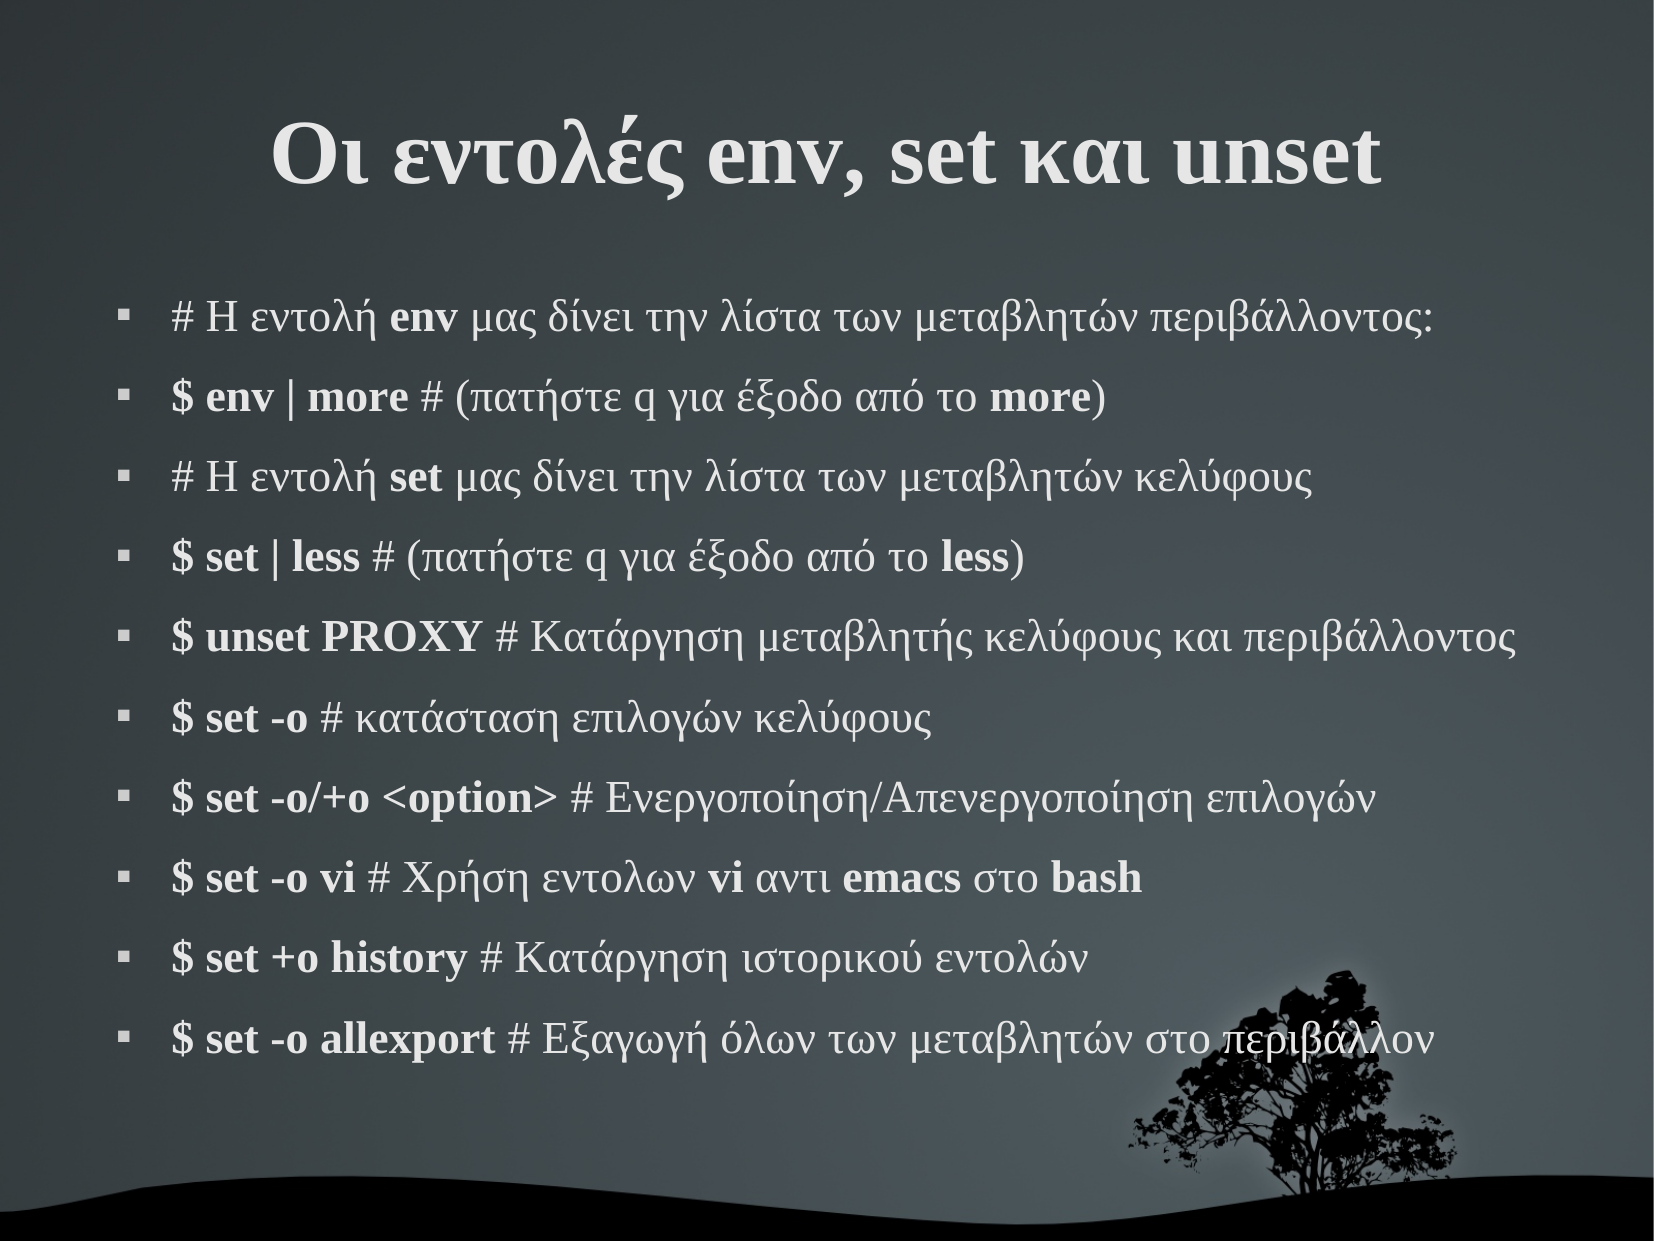

# Οι εντολές env, set και unset
# Η εντολή env μας δίνει την λίστα των μεταβλητών περιβάλλοντος:
$ env | more # (πατήστε q για έξοδο από το more)
# Η εντολή set μας δίνει την λίστα των μεταβλητών κελύφους
$ set | less # (πατήστε q για έξοδο από το less)
$ unset PROXY # Κατάργηση μεταβλητής κελύφους και περιβάλλοντος
$ set -o # κατάσταση επιλογών κελύφους
$ set -o/+o <option> # Ενεργοποίηση/Απενεργοποίηση επιλογών
$ set -o vi # Χρήση εντολων vi αντι emacs στο bash
$ set +o history # Κατάργηση ιστορικού εντολών
$ set -o allexport # Εξαγωγή όλων των μεταβλητών στο περιβάλλον